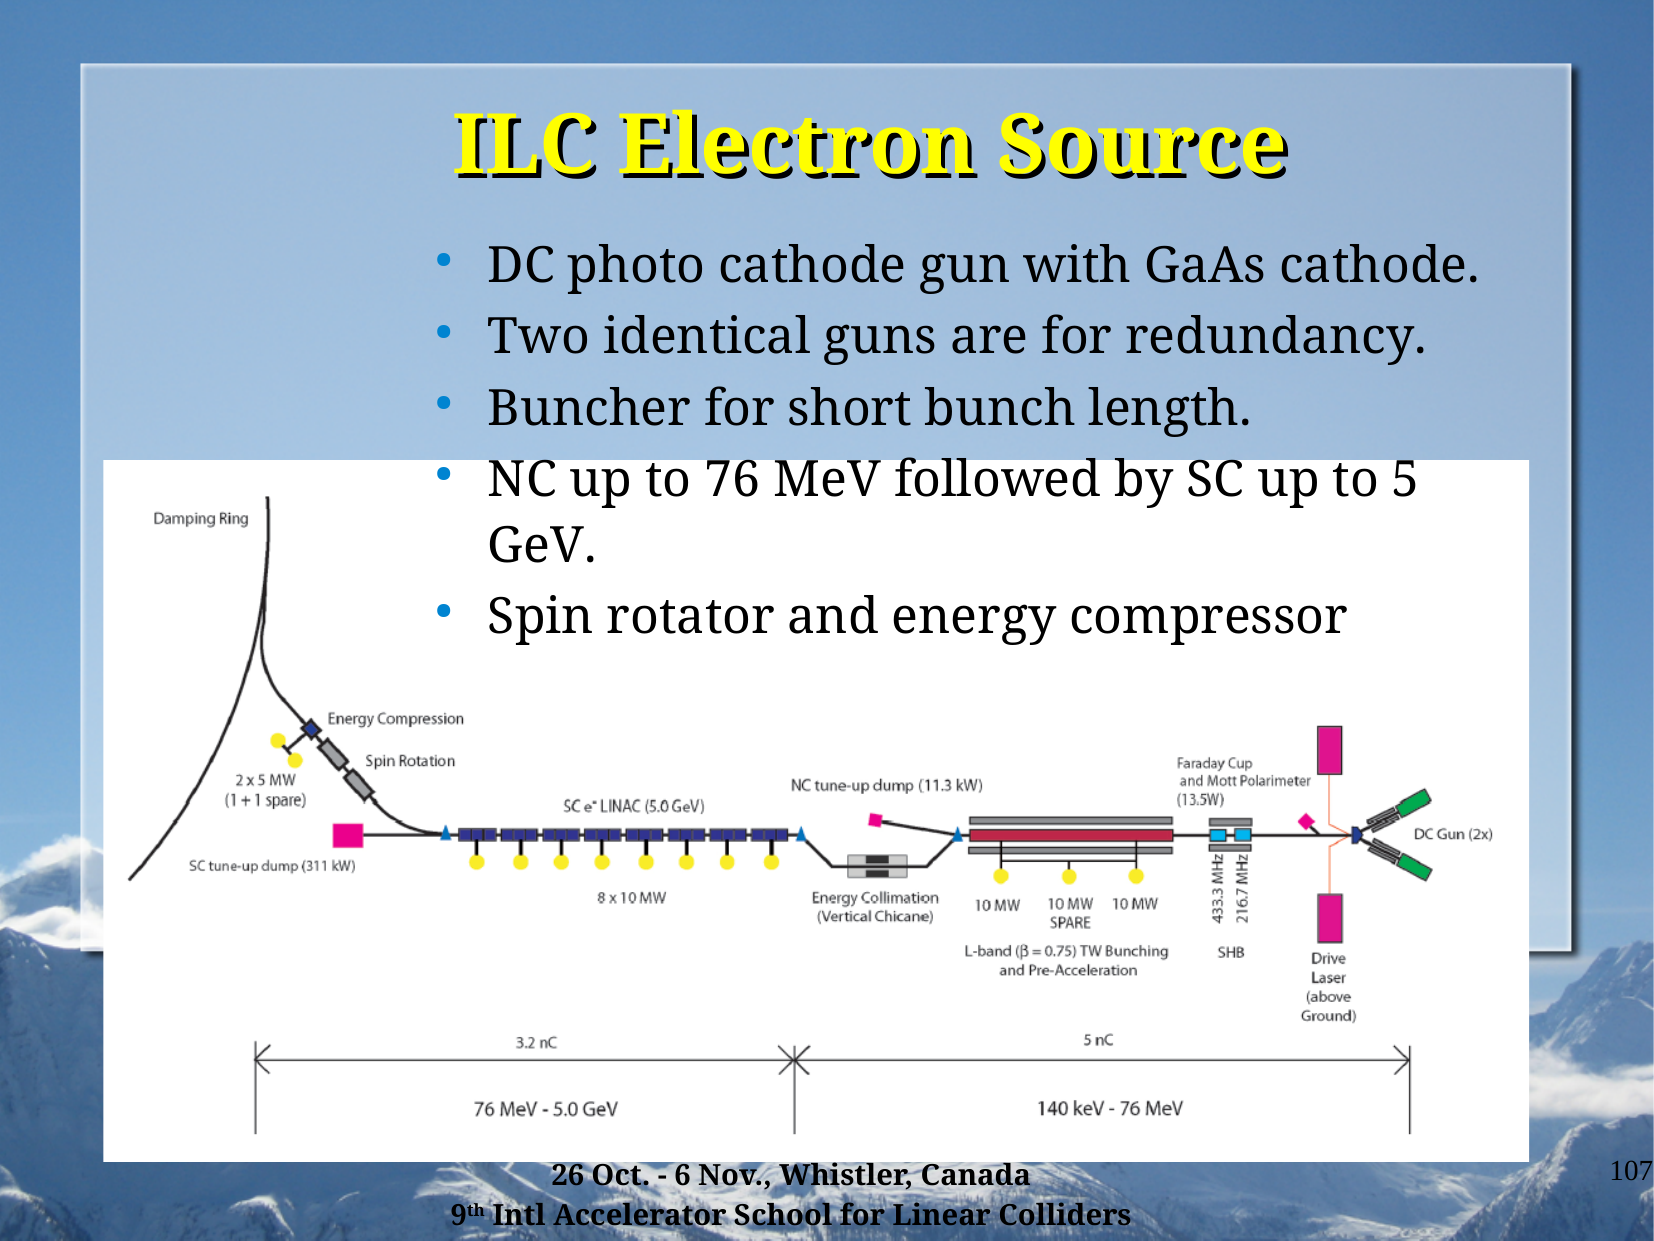

# ILC Electron Source
DC photo cathode gun with GaAs cathode.
Two identical guns are for redundancy.
Buncher for short bunch length.
NC up to 76 MeV followed by SC up to 5 GeV.
Spin rotator and energy compressor
107